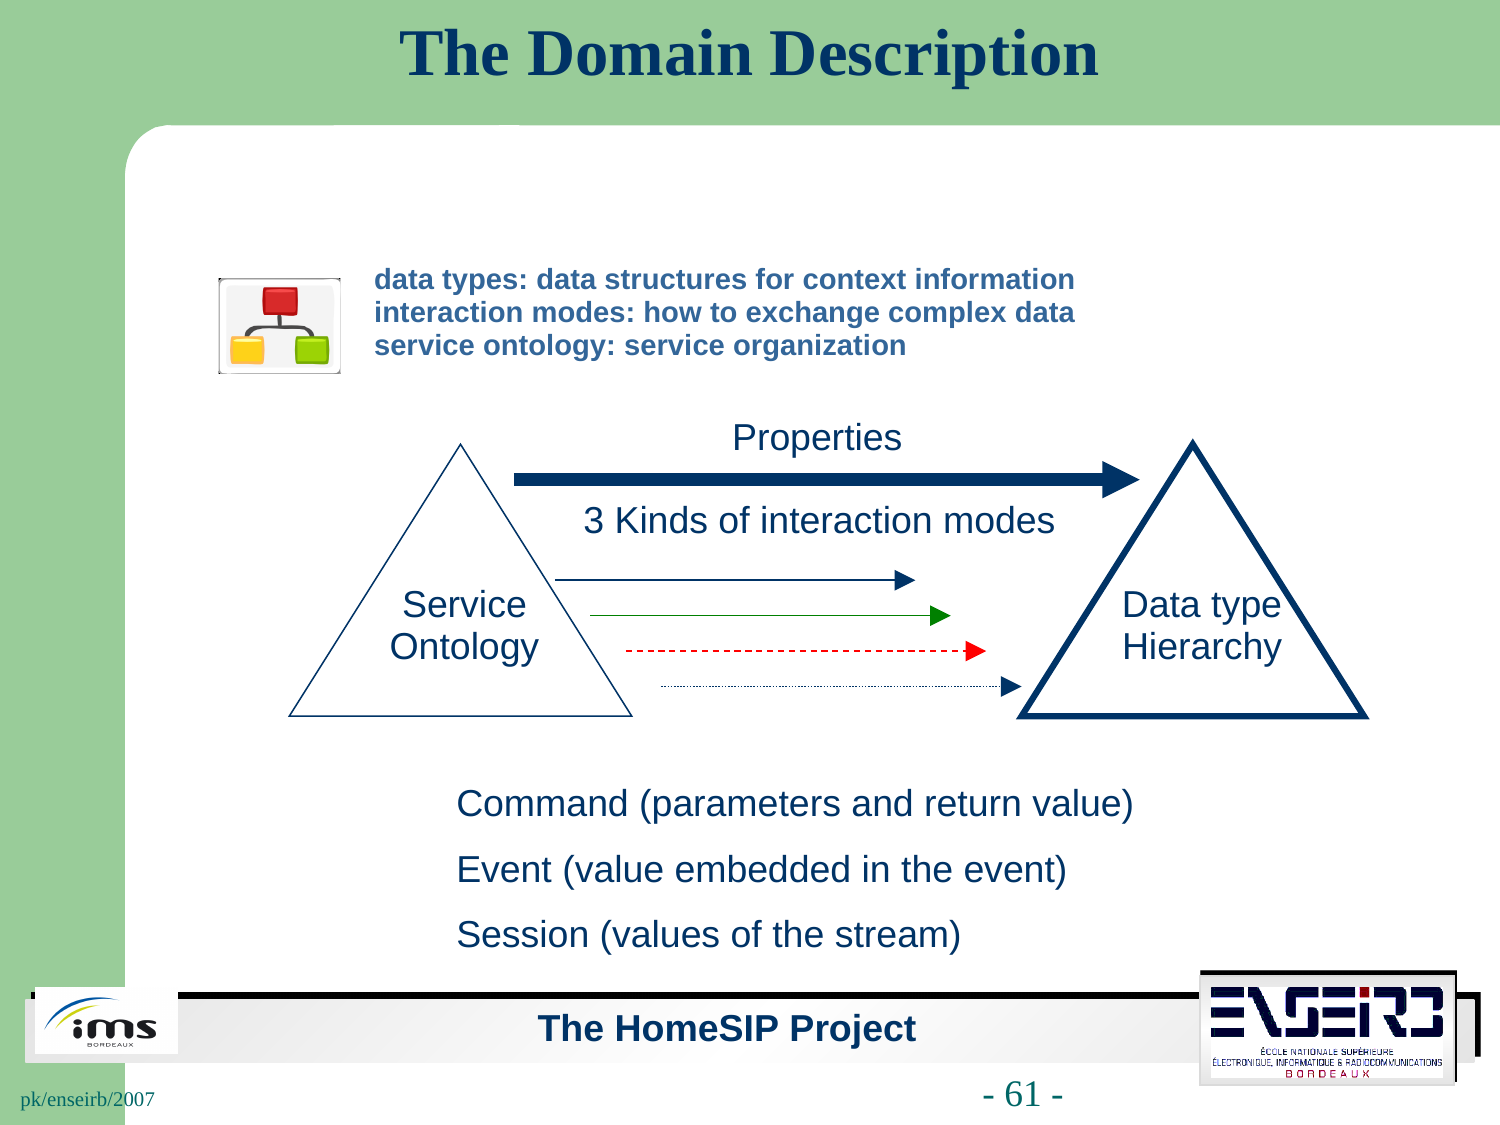

The Domain Description
 data types: data structures for context information
 interaction modes: how to exchange complex data
 service ontology: service organization
Properties
Service
Ontology
Data type
Hierarchy
3 Kinds of interaction modes
 Command (parameters and return value)
 Event (value embedded in the event)
 Session (values of the stream)